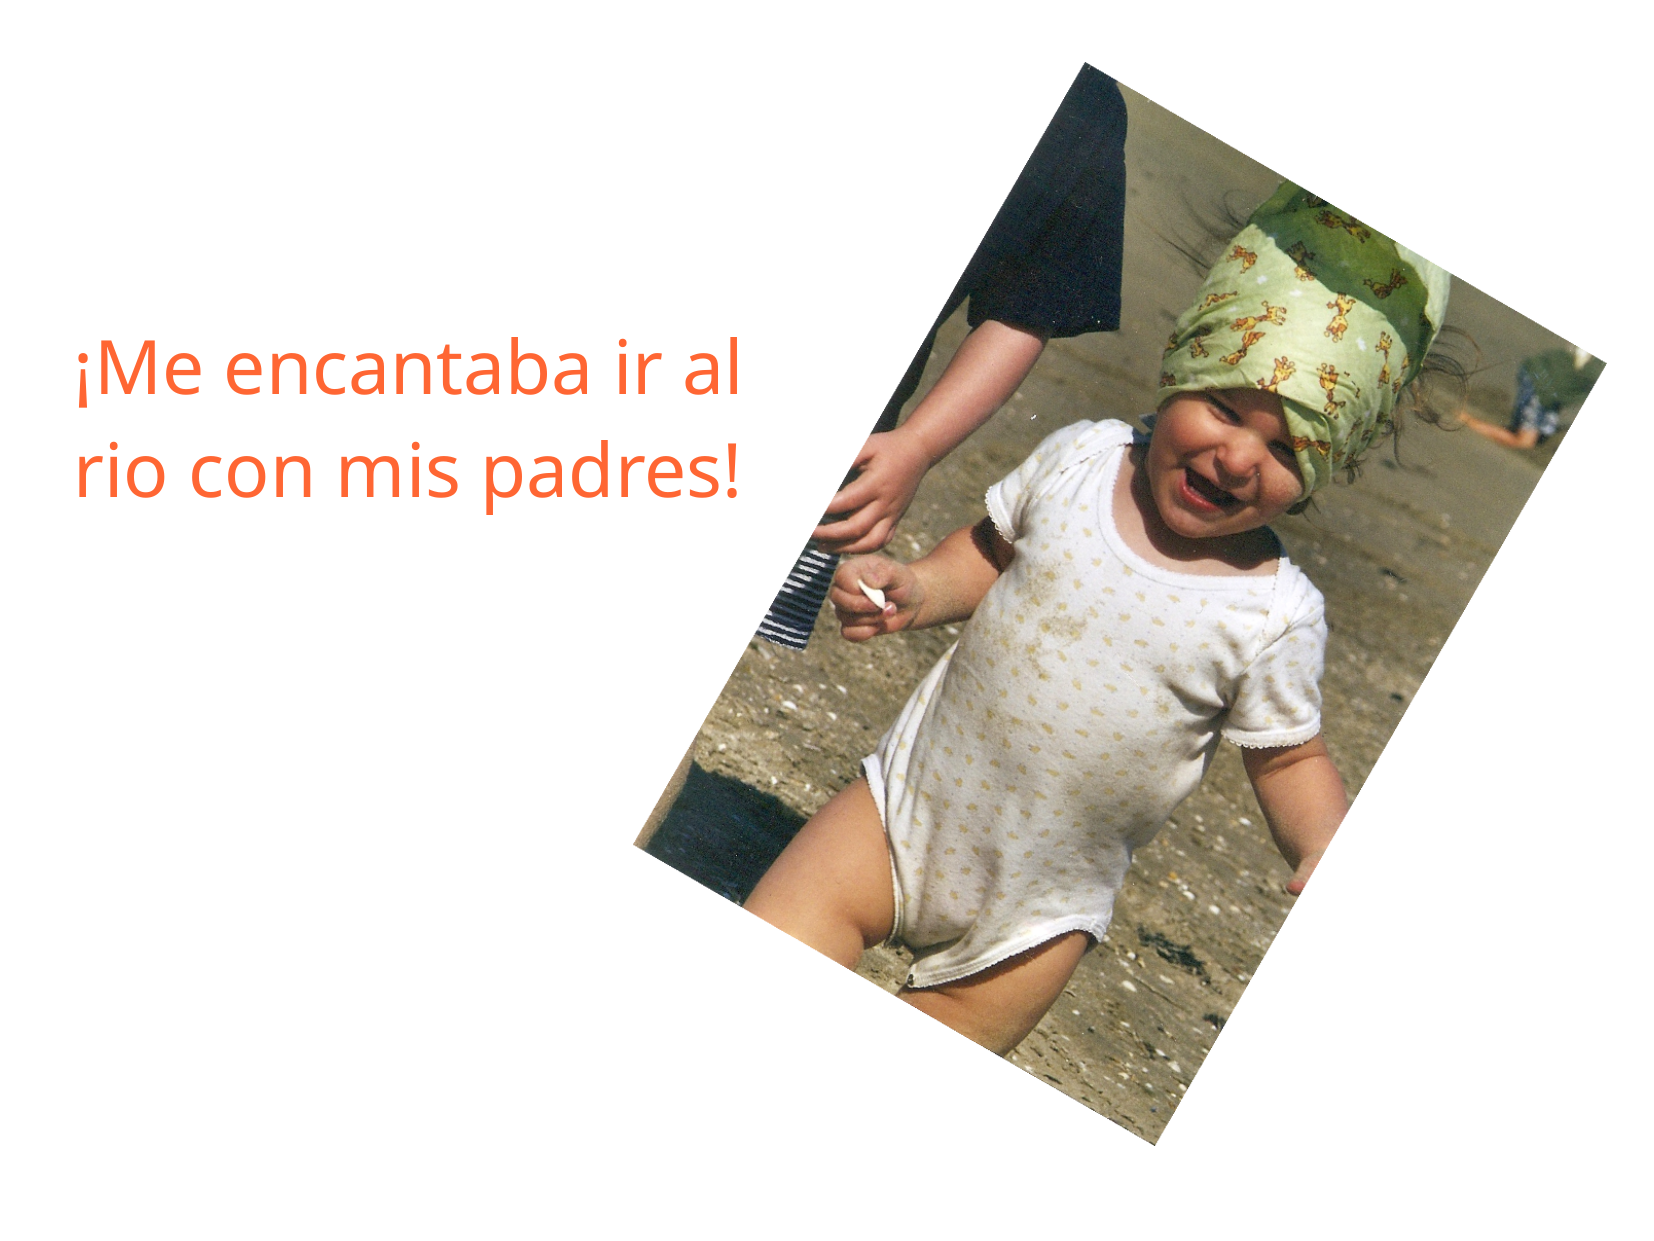

¡Me encantaba ir al rio con mis padres!